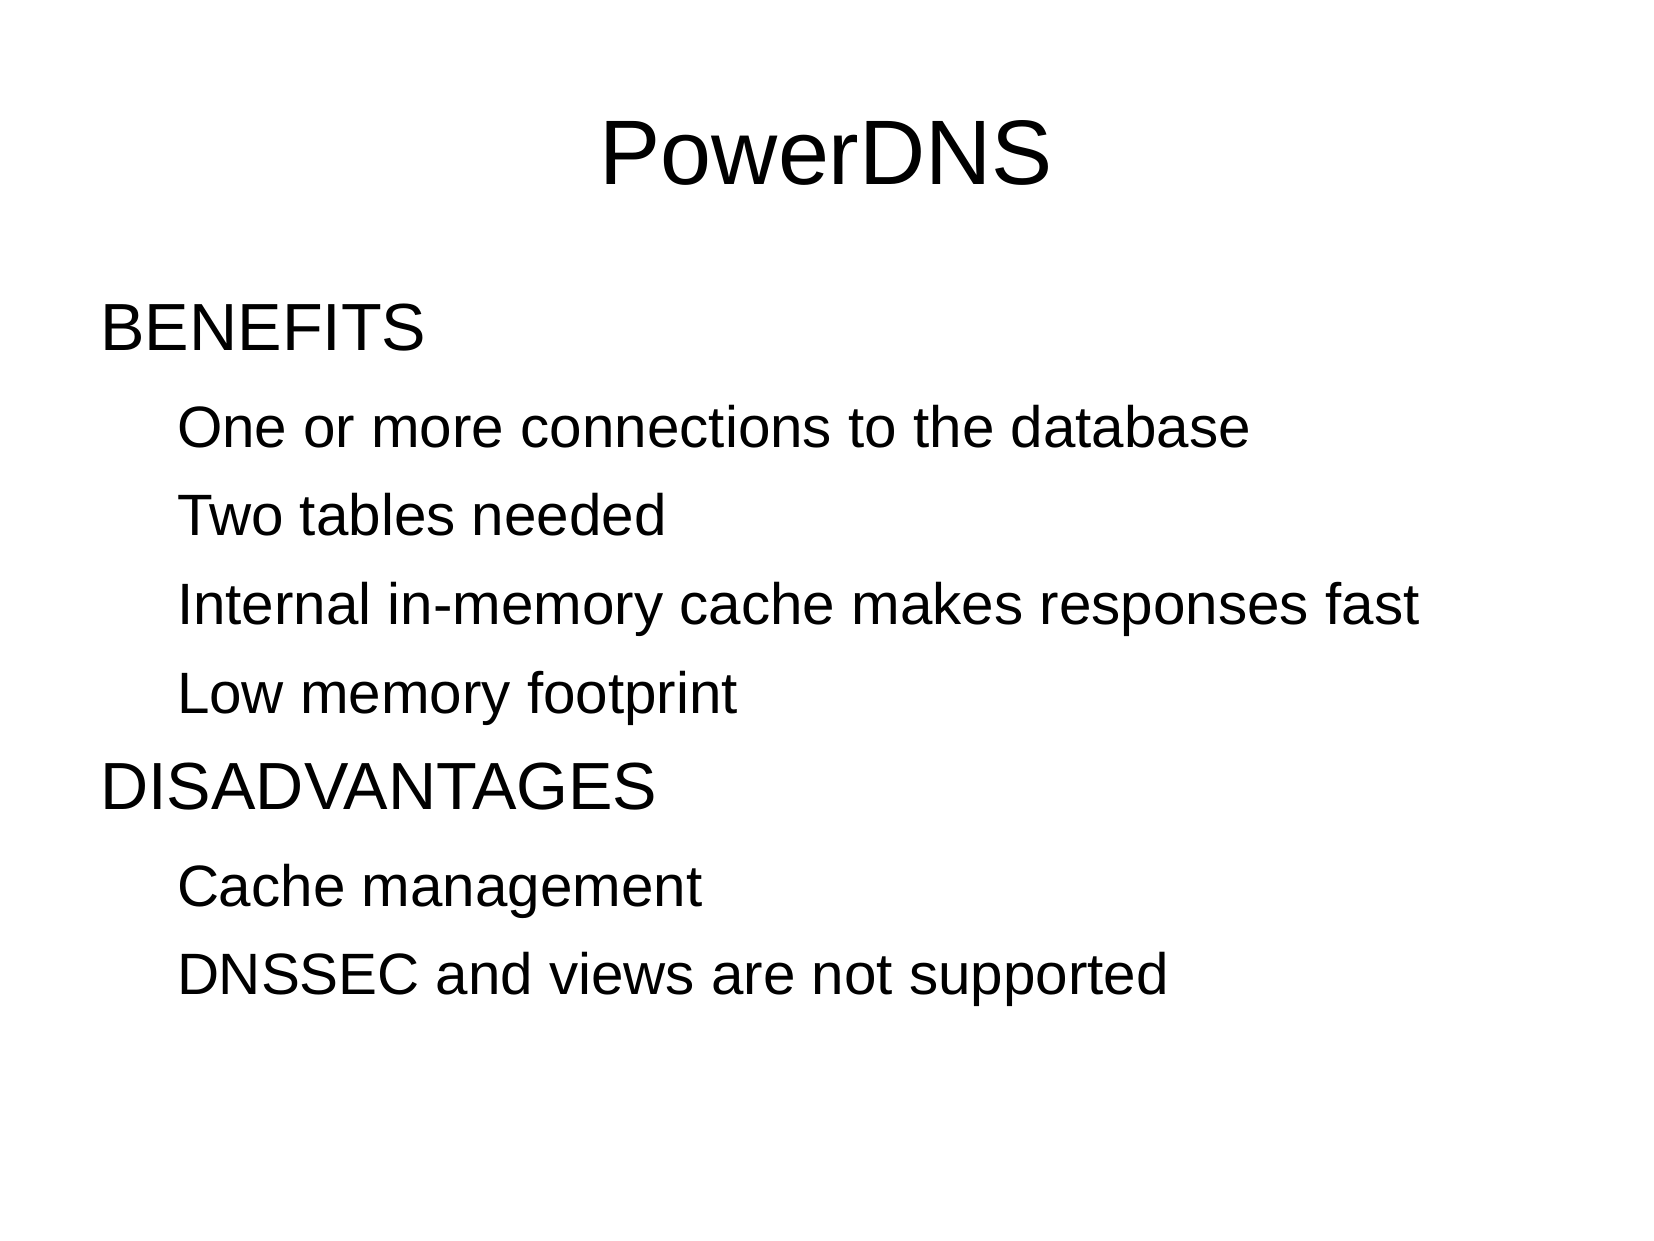

# PowerDNS
BENEFITS
One or more connections to the database
Two tables needed
Internal in-memory cache makes responses fast
Low memory footprint
DISADVANTAGES
Cache management
DNSSEC and views are not supported